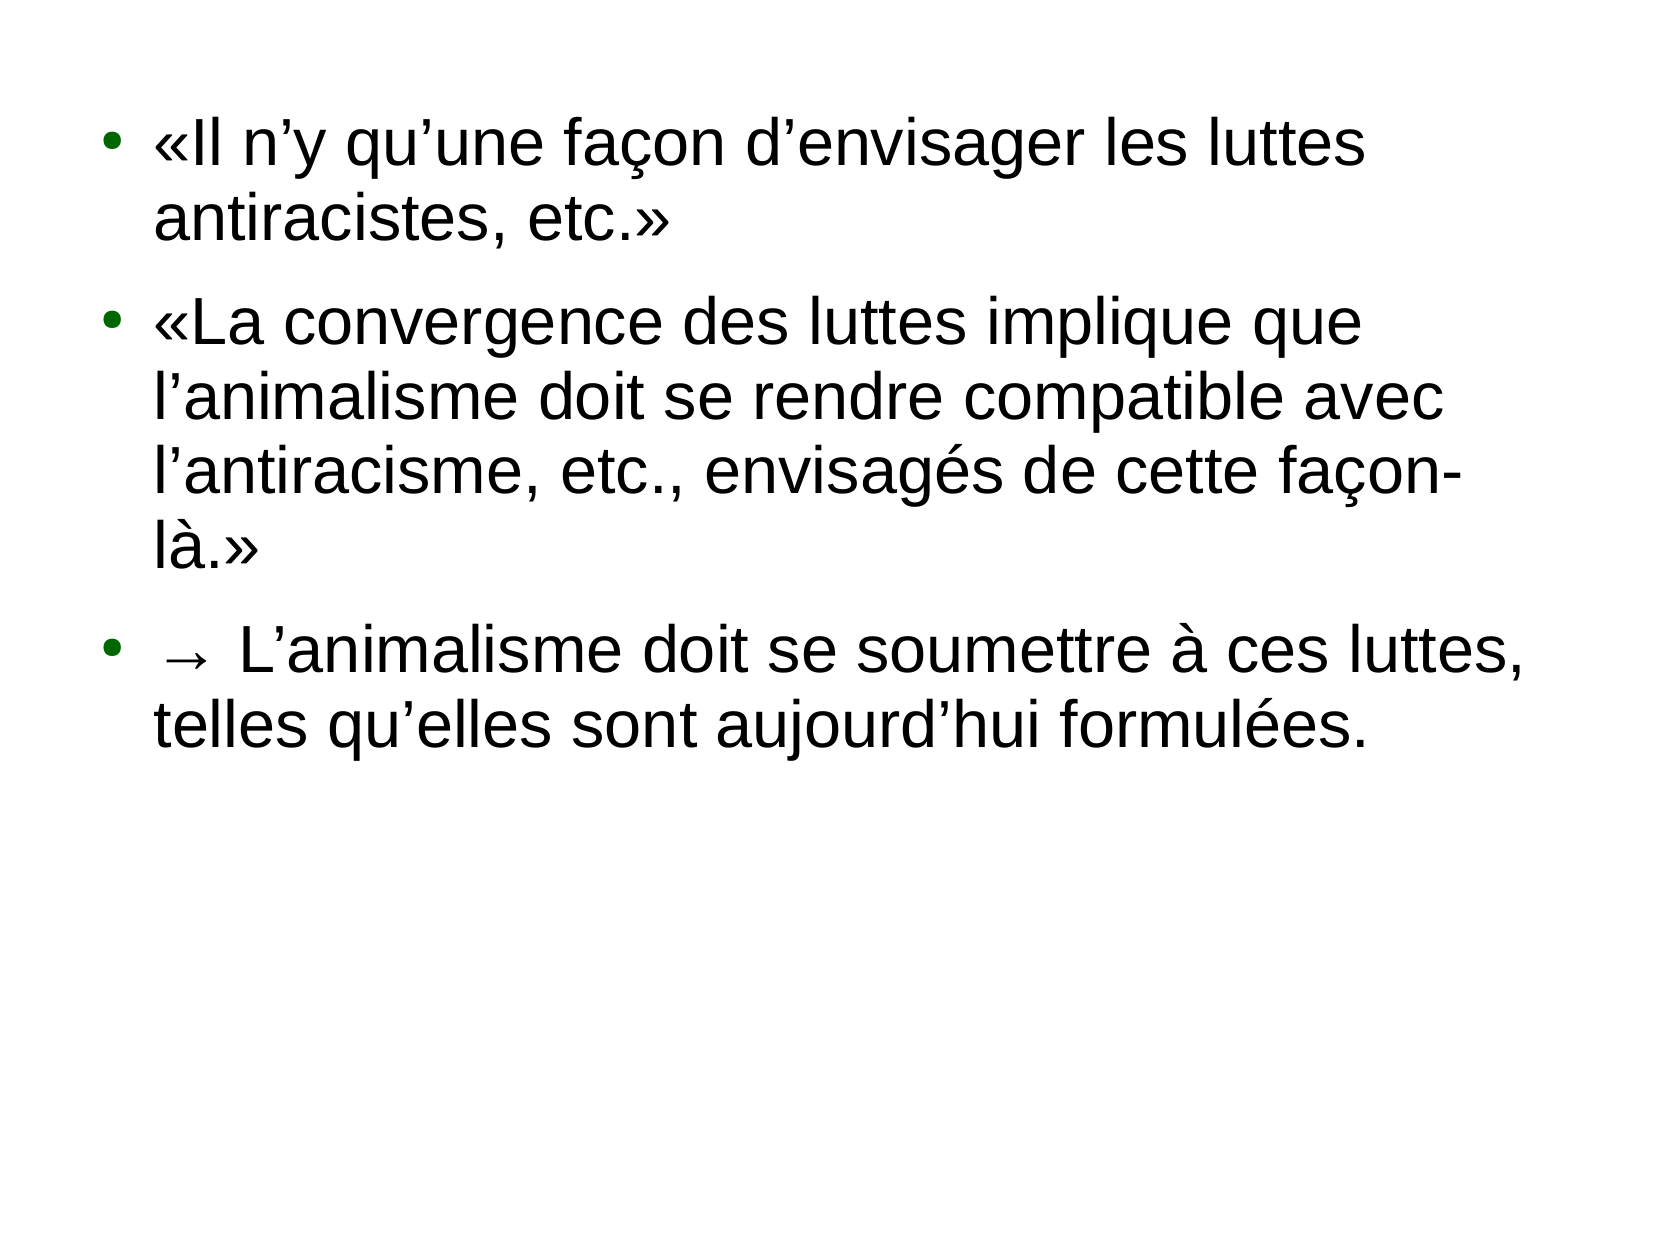

# «Il n’y qu’une façon d’envisager les luttes antiracistes, etc.»
«La convergence des luttes implique que l’animalisme doit se rendre compatible avec l’antiracisme, etc., envisagés de cette façon-là.»
→ L’animalisme doit se soumettre à ces luttes, telles qu’elles sont aujourd’hui formulées.